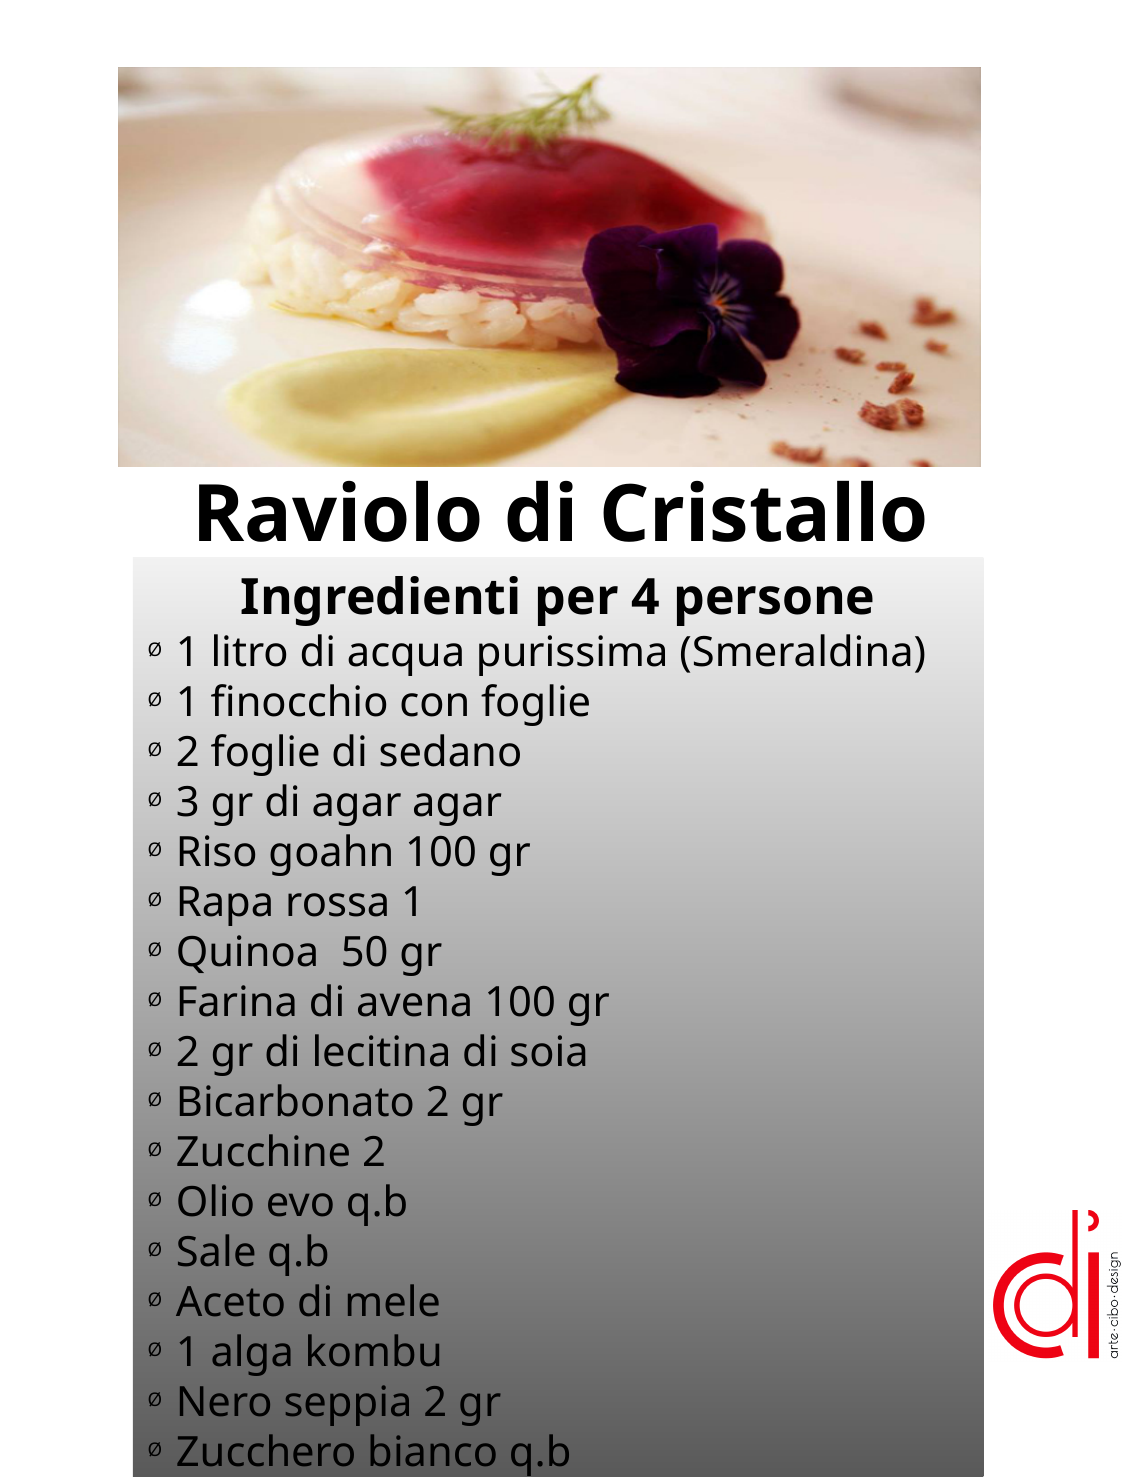

# Raviolo di Cristallo
Ingredienti per 4 persone
1 litro di acqua purissima (Smeraldina)
1 finocchio con foglie
2 foglie di sedano
3 gr di agar agar
Riso goahn 100 gr
Rapa rossa 1
Quinoa 50 gr
Farina di avena 100 gr
2 gr di lecitina di soia
Bicarbonato 2 gr
Zucchine 2
Olio evo q.b
Sale q.b
Aceto di mele
1 alga kombu
Nero seppia 2 gr
Zucchero bianco q.b